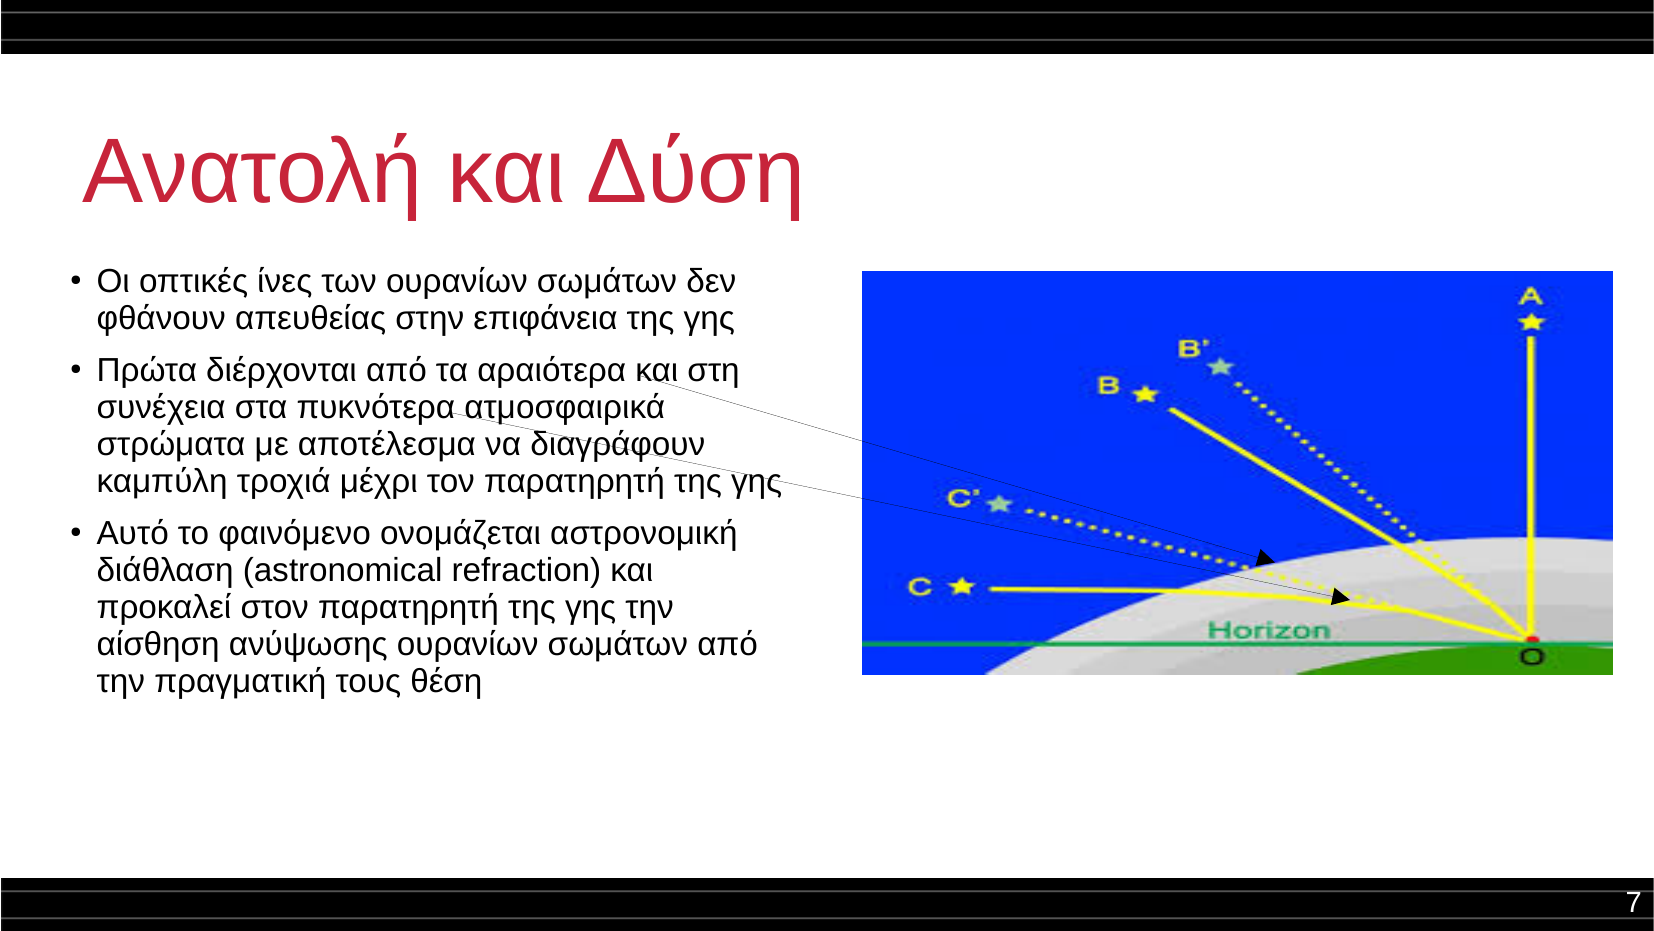

# Ανατολή και Δύση
νός
Οι οπτικές ίνες των ουρανίων σωμάτων δεν φθάνουν απευθείας στην επιφάνεια της γης
Πρώτα διέρχονται από τα αραιότερα και στη συνέχεια στα πυκνότερα ατμοσφαιρικά στρώματα με αποτέλεσμα να διαγράφουν καμπύλη τροχιά μέχρι τον παρατηρητή της γης
Αυτό το φαινόμενο ονομάζεται αστρονομική διάθλαση (astronomical refraction) και προκαλεί στον παρατηρητή της γης την αίσθηση ανύψωσης ουρανίων σωμάτων από την πραγματική τους θέση